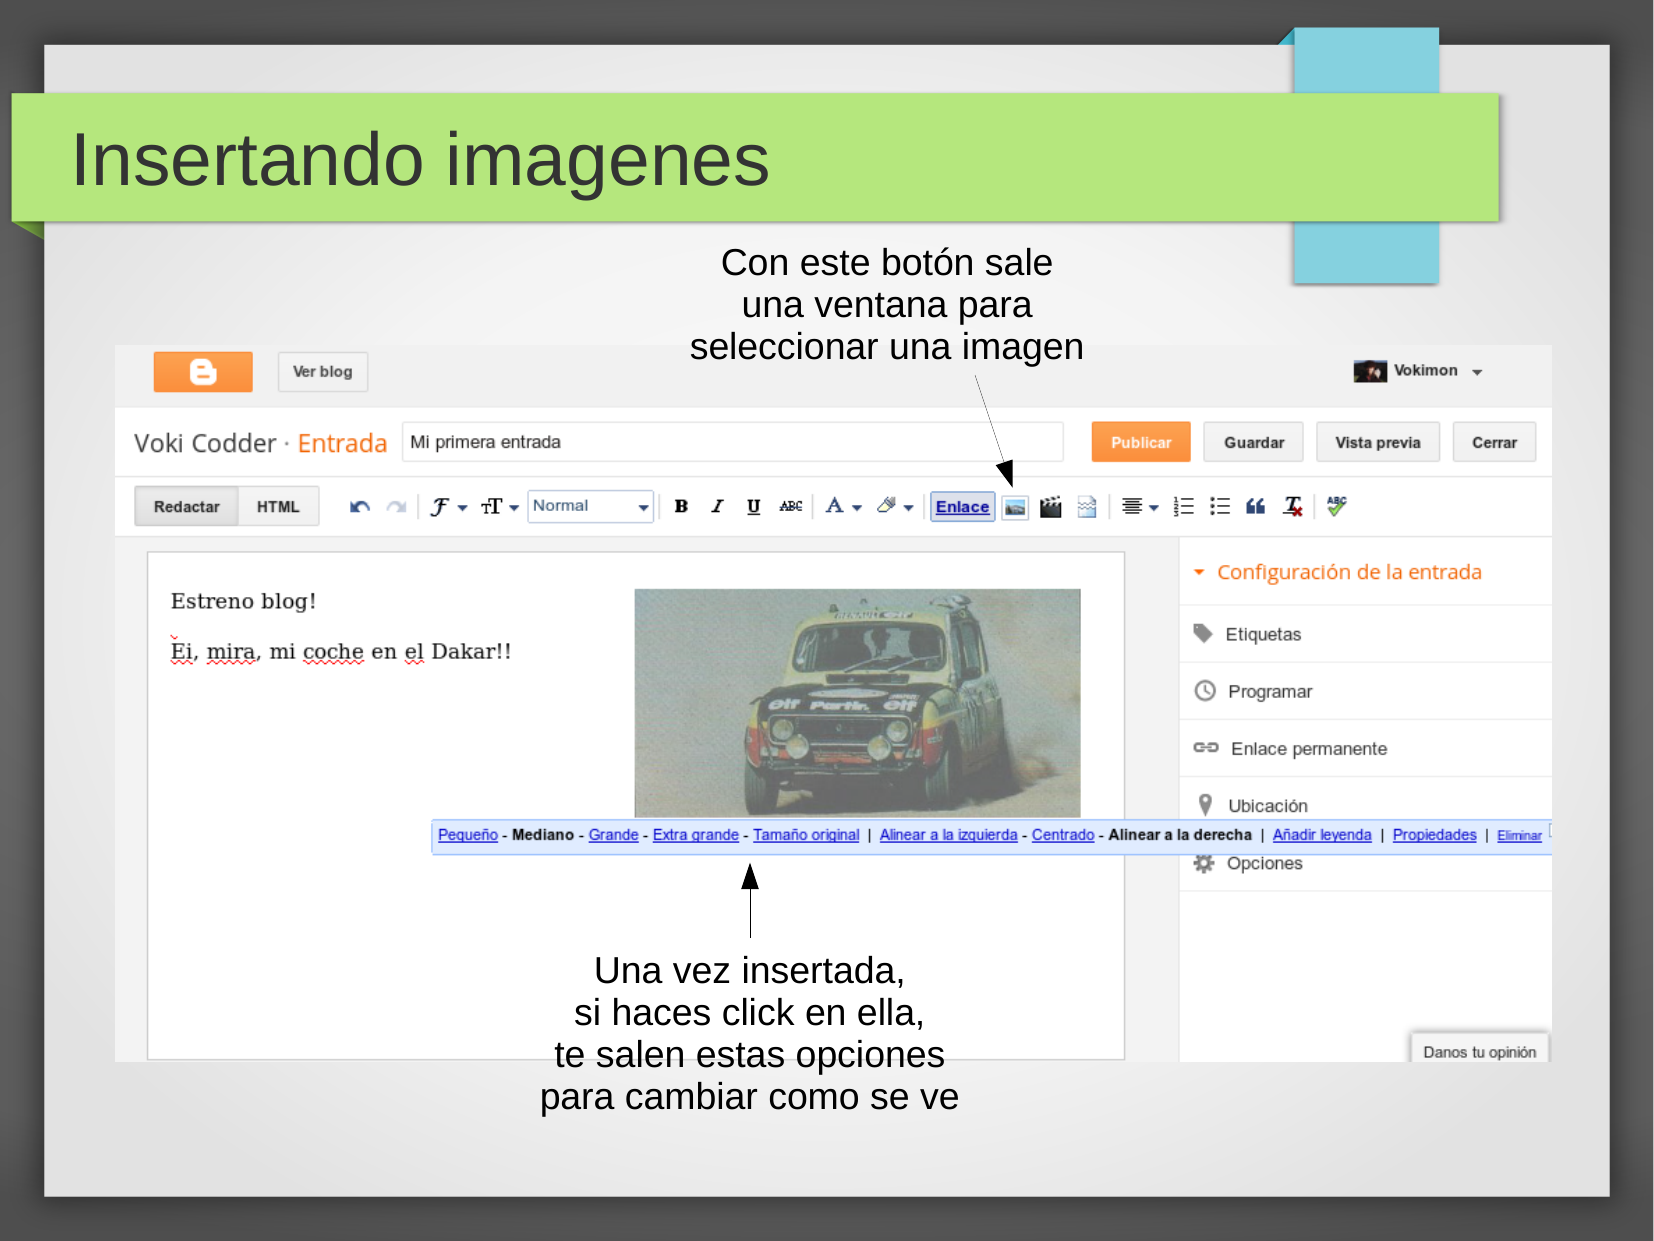

# Insertando imagenes
Con este botón sale
una ventana para
seleccionar una imagen
Una vez insertada,
si haces click en ella,
te salen estas opciones
para cambiar como se ve